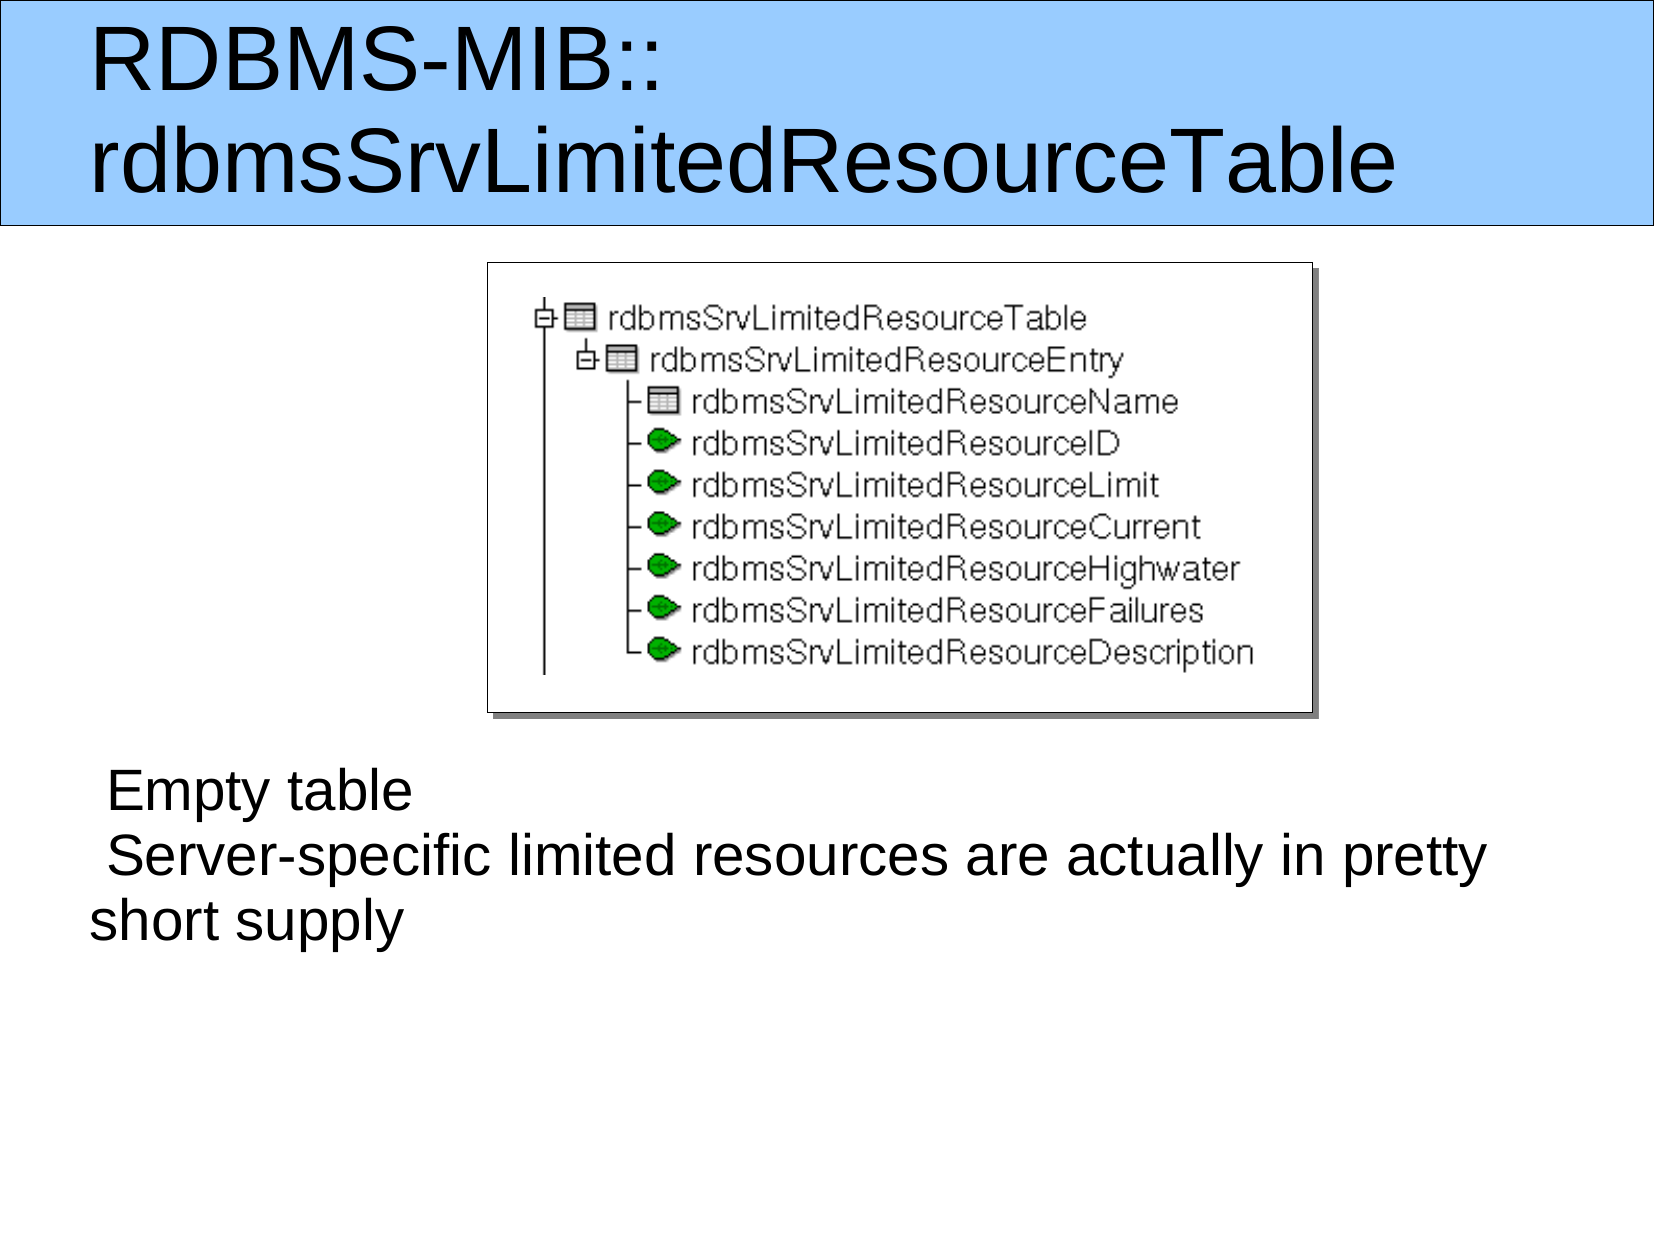

RDBMS-MIB::
rdbmsSrvLimitedResourceTable
 Empty table
 Server-specific limited resources are actually in pretty short supply